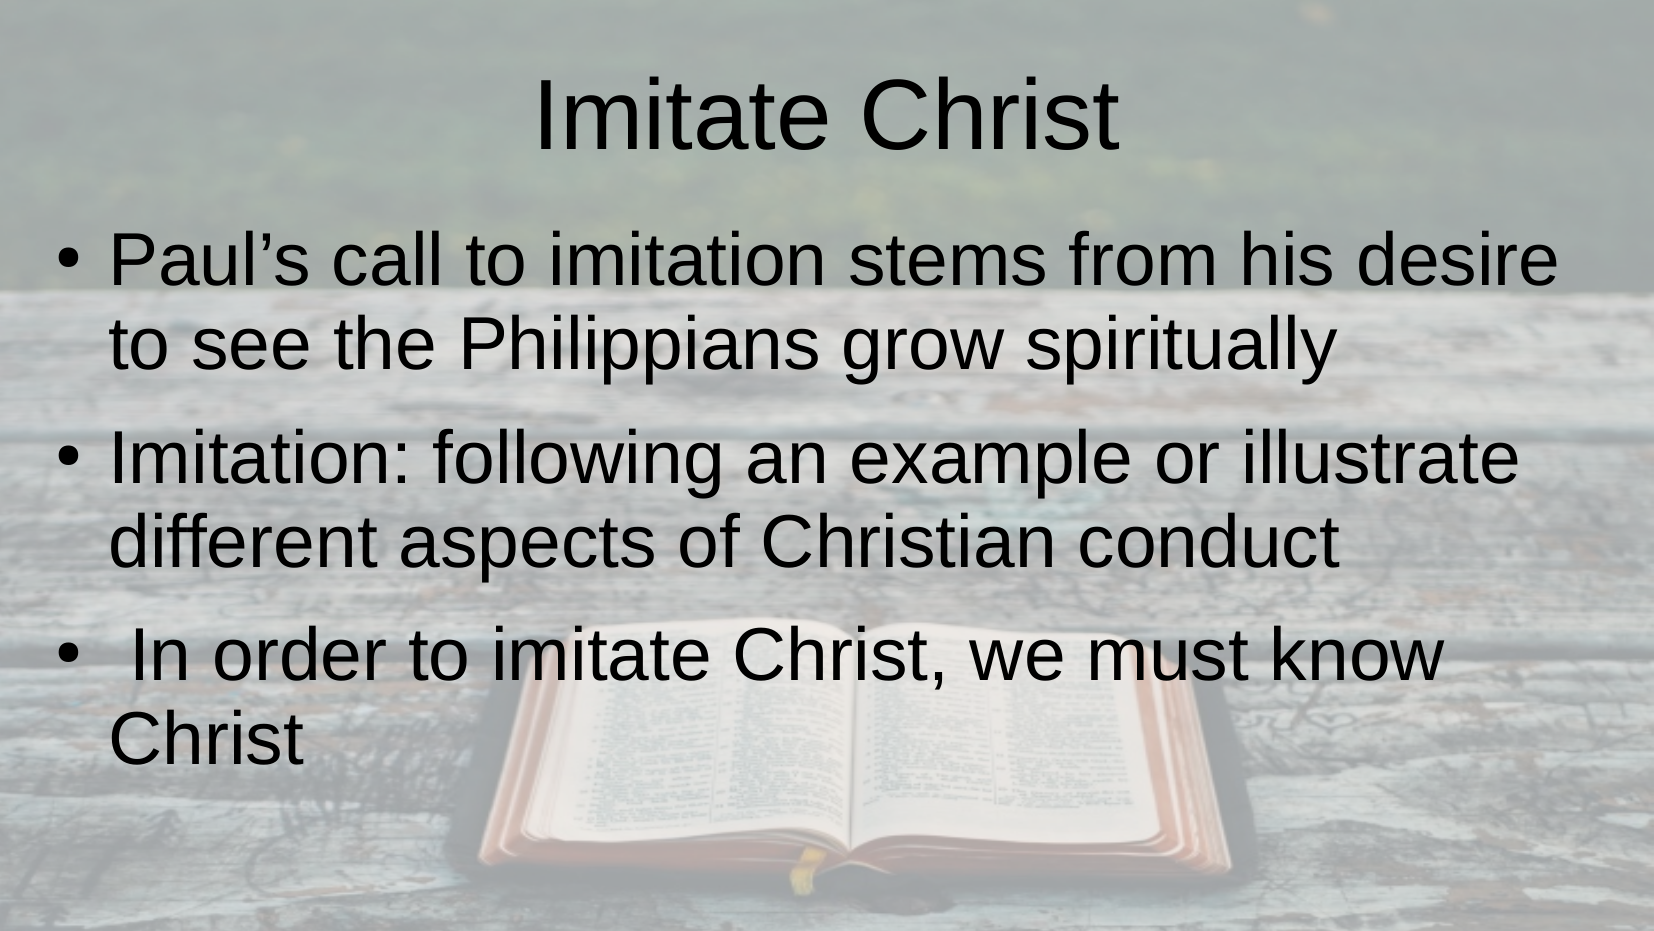

# Imitate Christ
Paul’s call to imitation stems from his desire to see the Philippians grow spiritually
Imitation: following an example or illustrate different aspects of Christian conduct
 In order to imitate Christ, we must know Christ